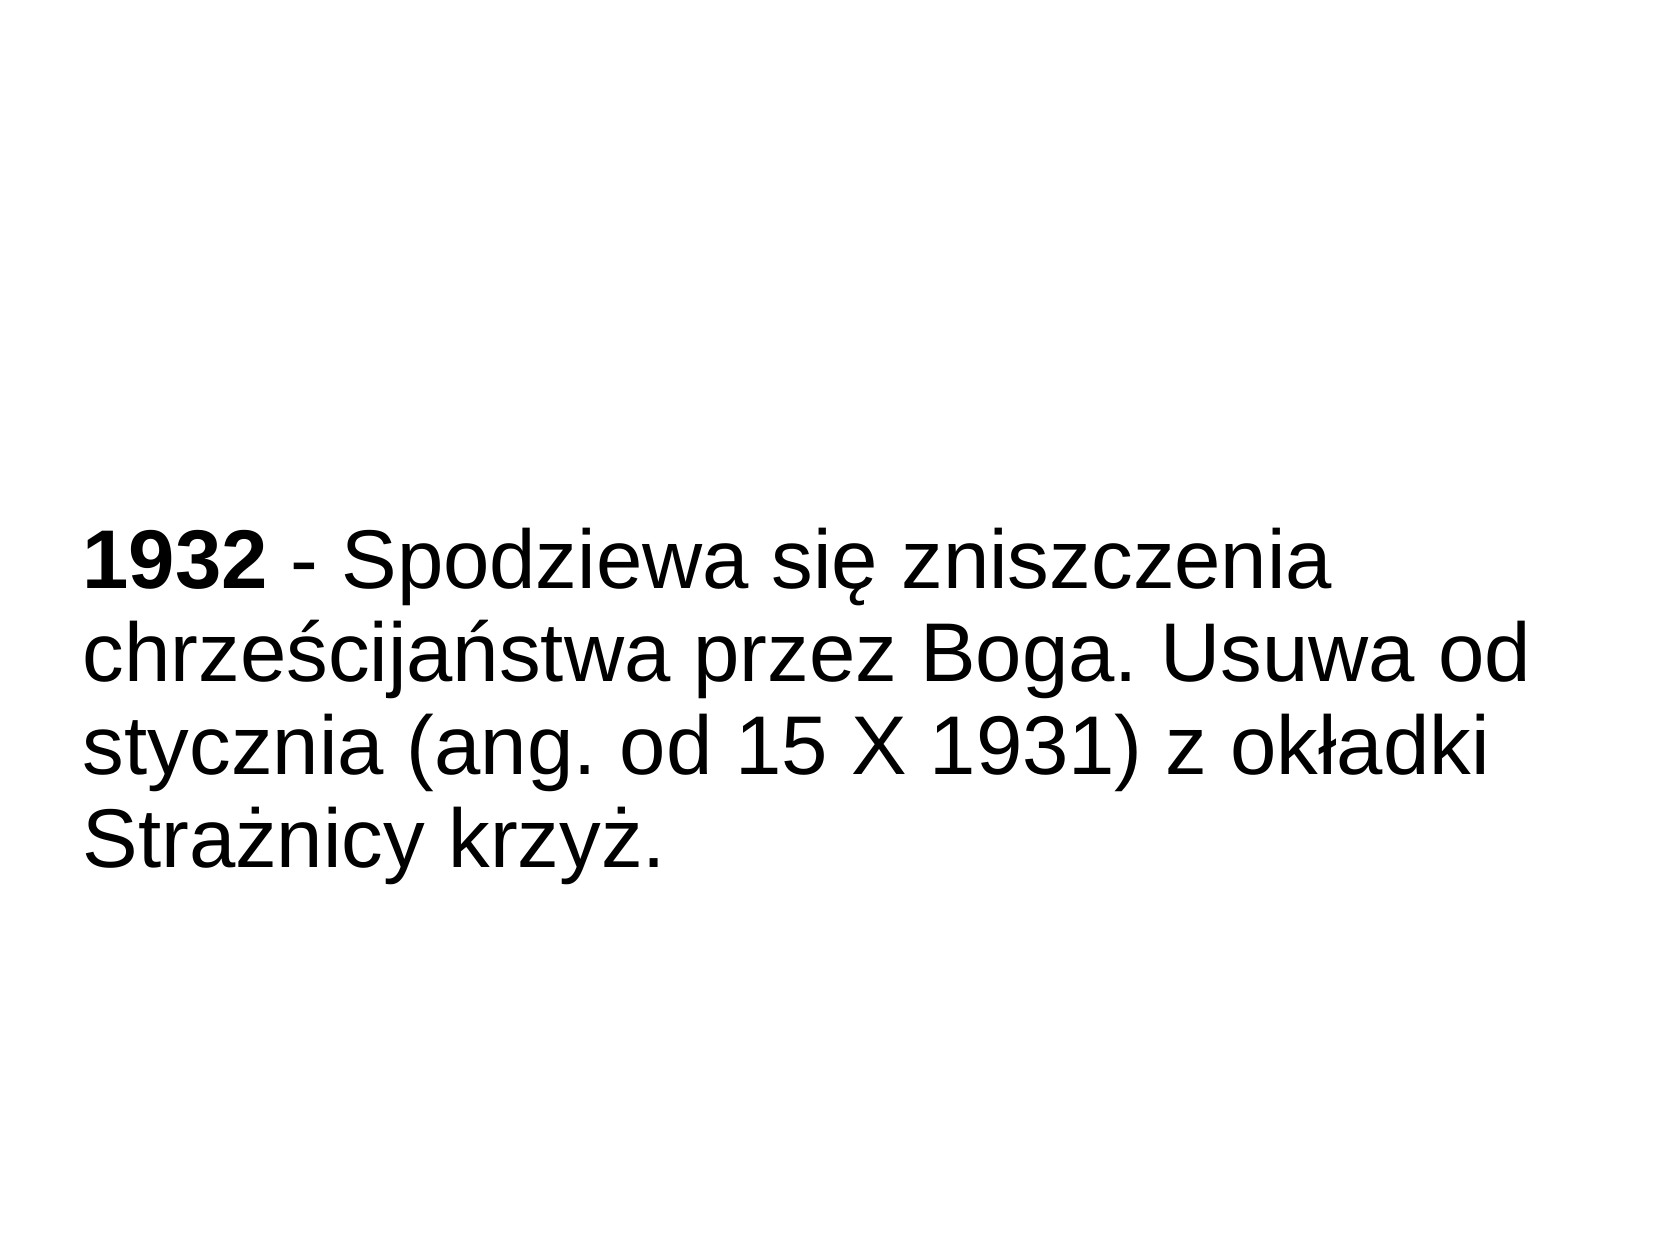

#
1932 - Spodziewa się zniszczenia chrześcijaństwa przez Boga. Usuwa od stycznia (ang. od 15 X 1931) z okładki Strażnicy krzyż.